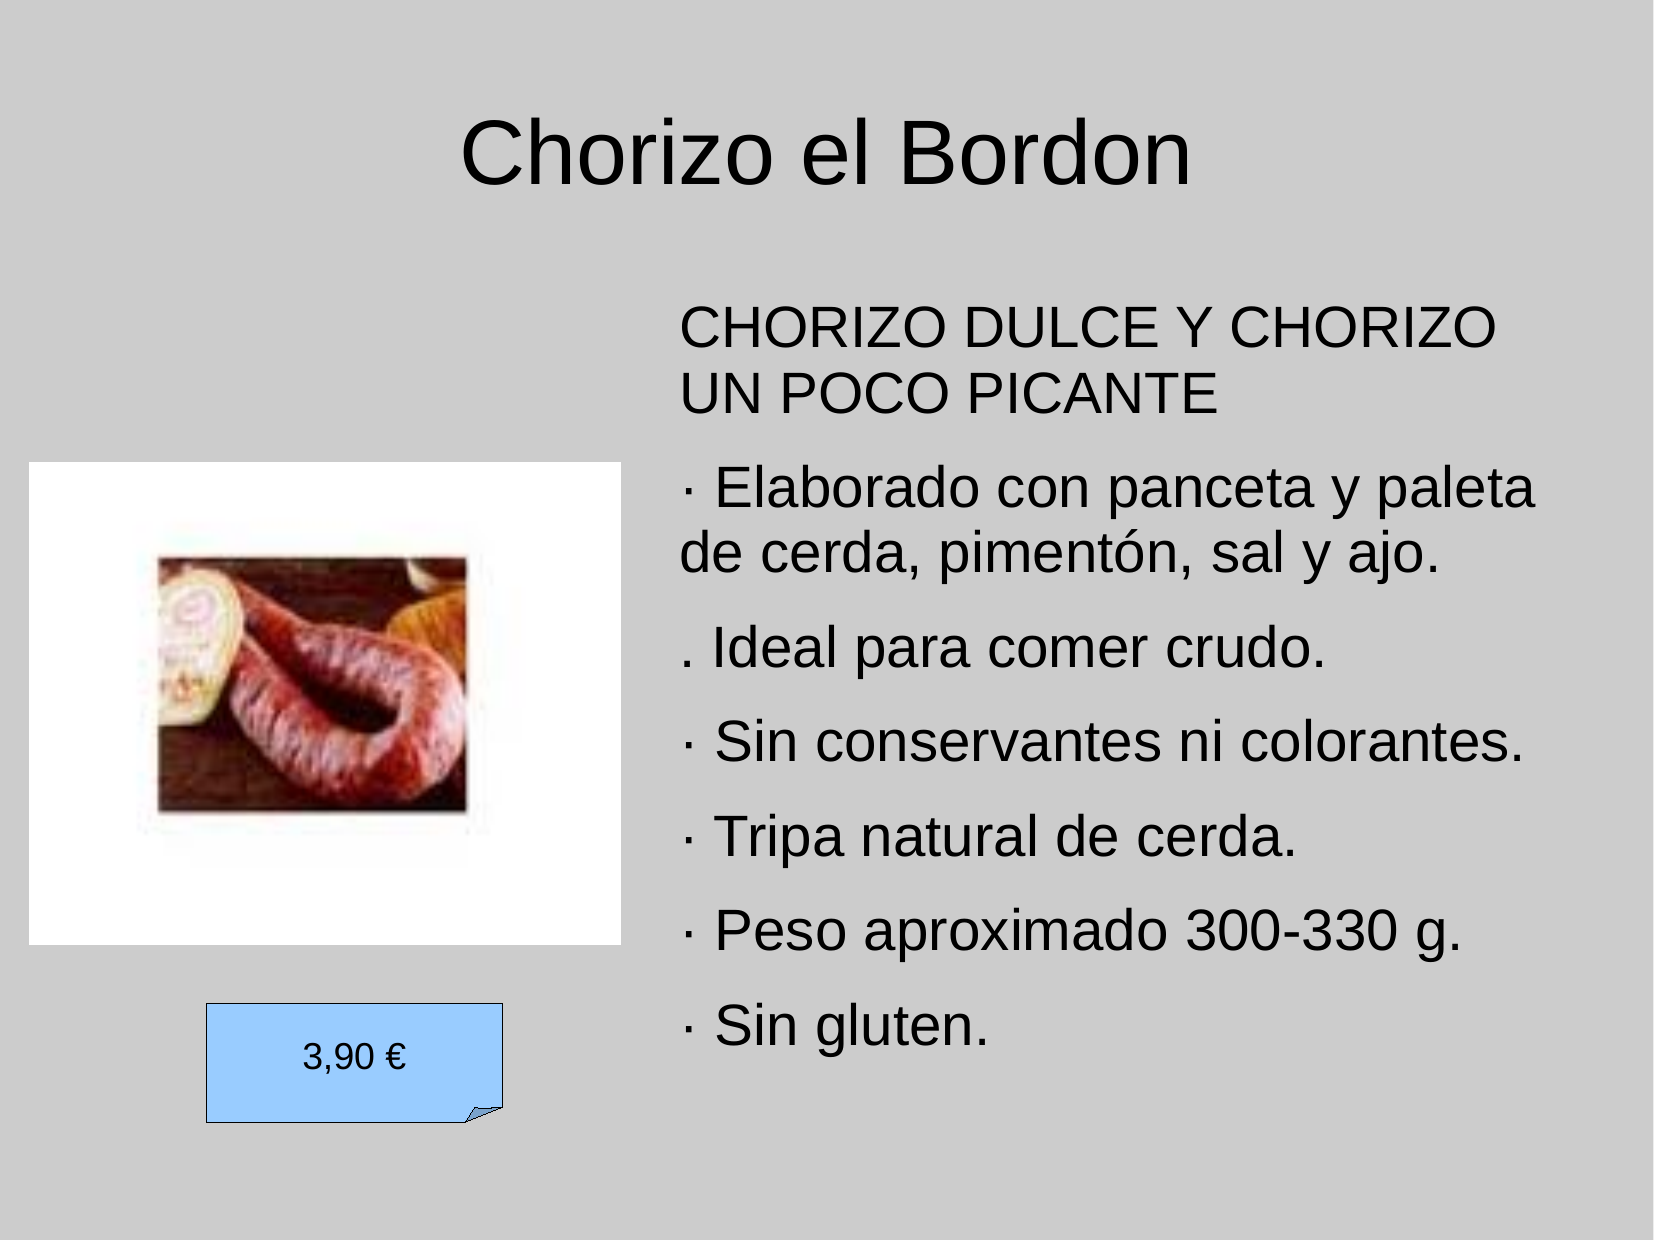

# Chorizo el Bordon
CHORIZO DULCE Y CHORIZO UN POCO PICANTE
· Elaborado con panceta y paleta de cerda, pimentón, sal y ajo.
. Ideal para comer crudo.
· Sin conservantes ni colorantes.
· Tripa natural de cerda.
· Peso aproximado 300-330 g.
· Sin gluten.
3,90 €